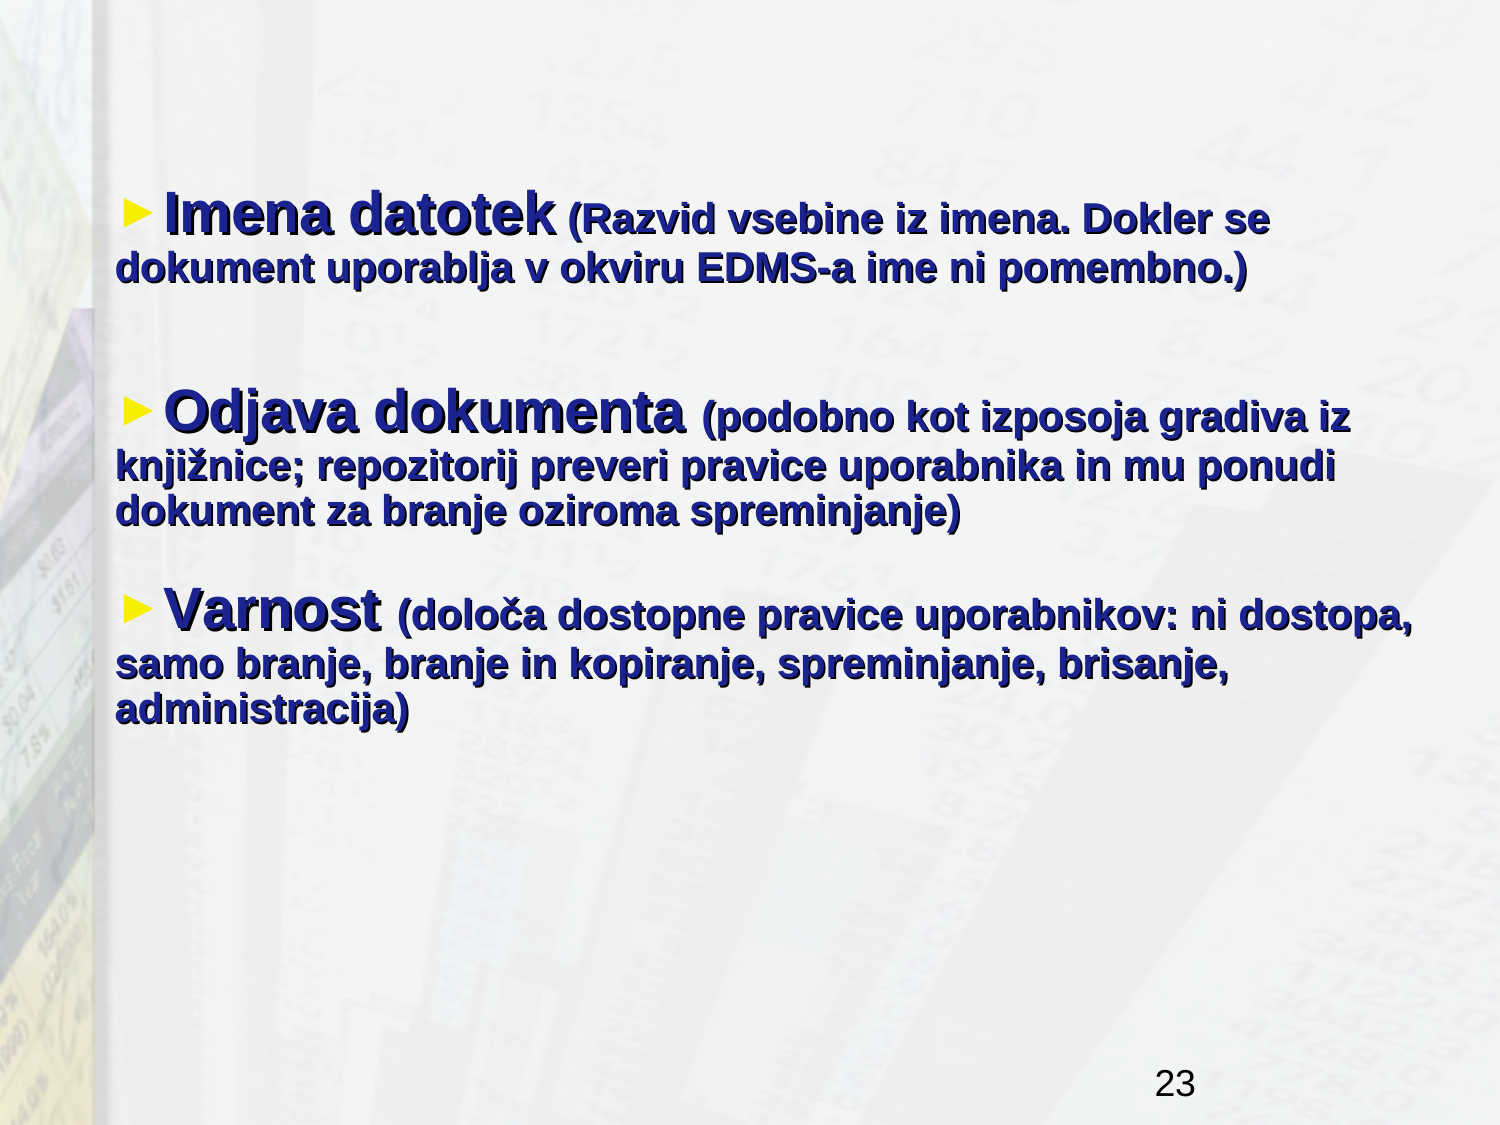

# Imena datotek (Razvid vsebine iz imena. Dokler se dokument uporablja v okviru EDMS-a ime ni pomembno.)
Odjava dokumenta (podobno kot izposoja gradiva iz knjižnice; repozitorij preveri pravice uporabnika in mu ponudi dokument za branje oziroma spreminjanje)
Varnost (določa dostopne pravice uporabnikov: ni dostopa, samo branje, branje in kopiranje, spreminjanje, brisanje, administracija)
23